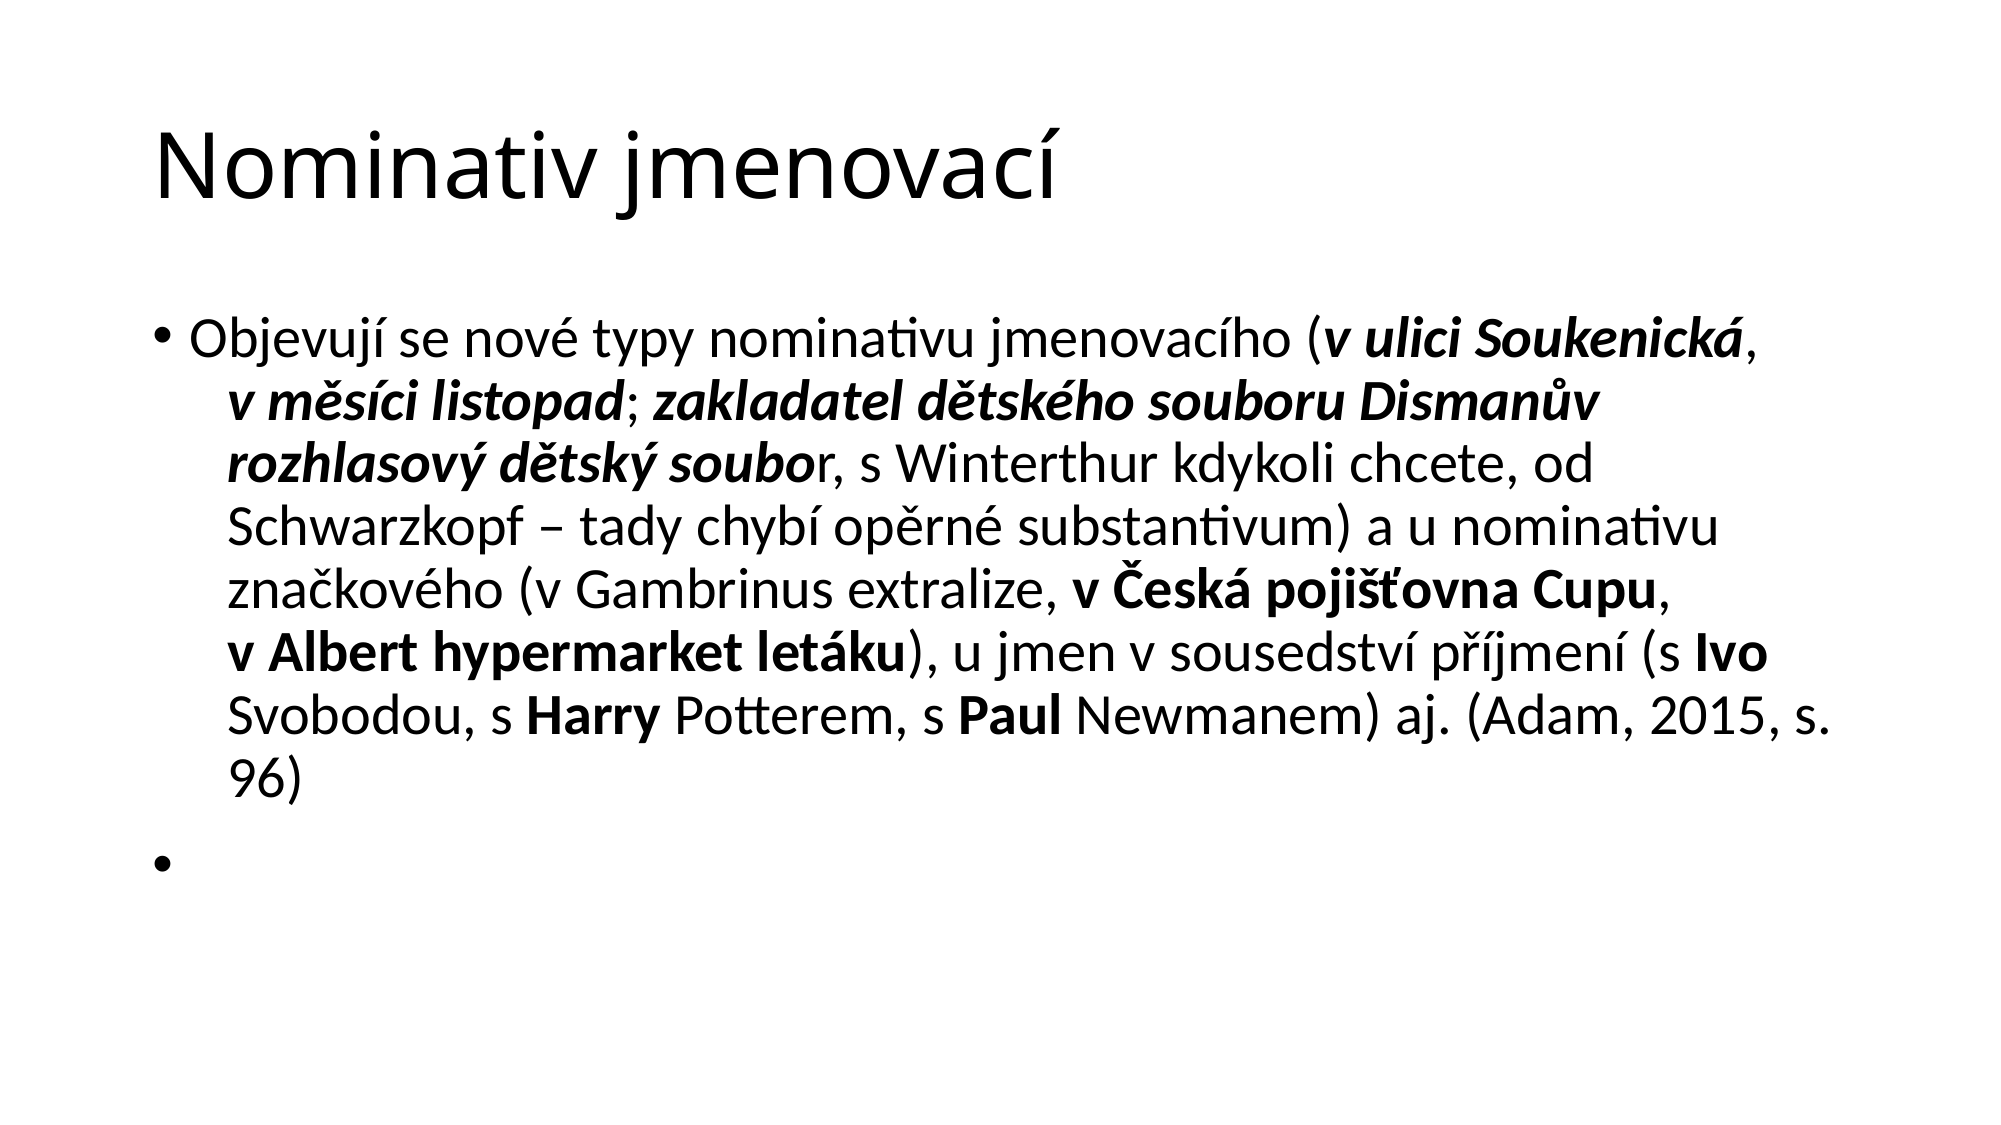

# Nominativ jmenovací
Objevují se nové typy nominativu jmenovacího (v ulici Soukenická, v měsíci listopad; zakladatel dětského souboru Dismanův rozhlasový dětský soubor, s Winterthur kdykoli chcete, od Schwarzkopf – tady chybí opěrné substantivum) a u nominativu značkového (v Gambrinus extralize, v Česká pojišťovna Cupu, v Albert hypermarket letáku), u jmen v sousedství příjmení (s Ivo Svobodou, s Harry Potterem, s Paul Newmanem) aj. (Adam, 2015, s. 96)